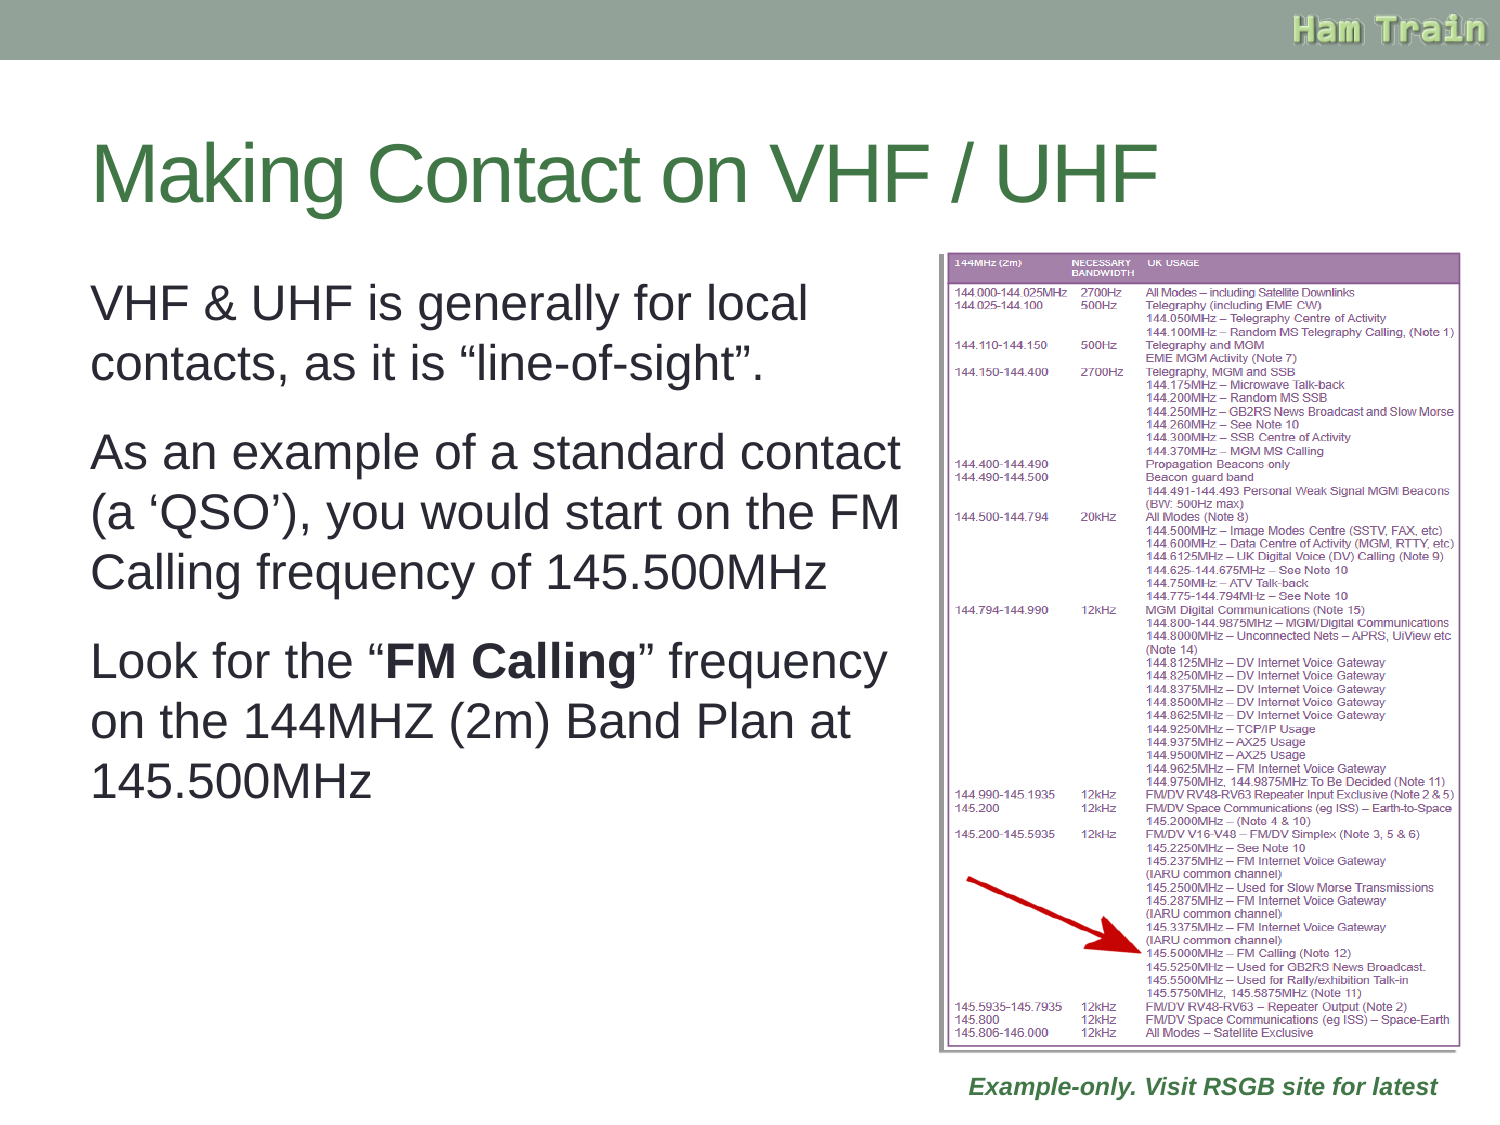

# Making Contact on VHF / UHF
VHF & UHF is generally for local contacts, as it is “line-of-sight”.
As an example of a standard contact (a ‘QSO’), you would start on the FM Calling frequency of 145.500MHz
Look for the “FM Calling” frequency on the 144MHZ (2m) Band Plan at 145.500MHz
Example-only. Visit RSGB site for latest